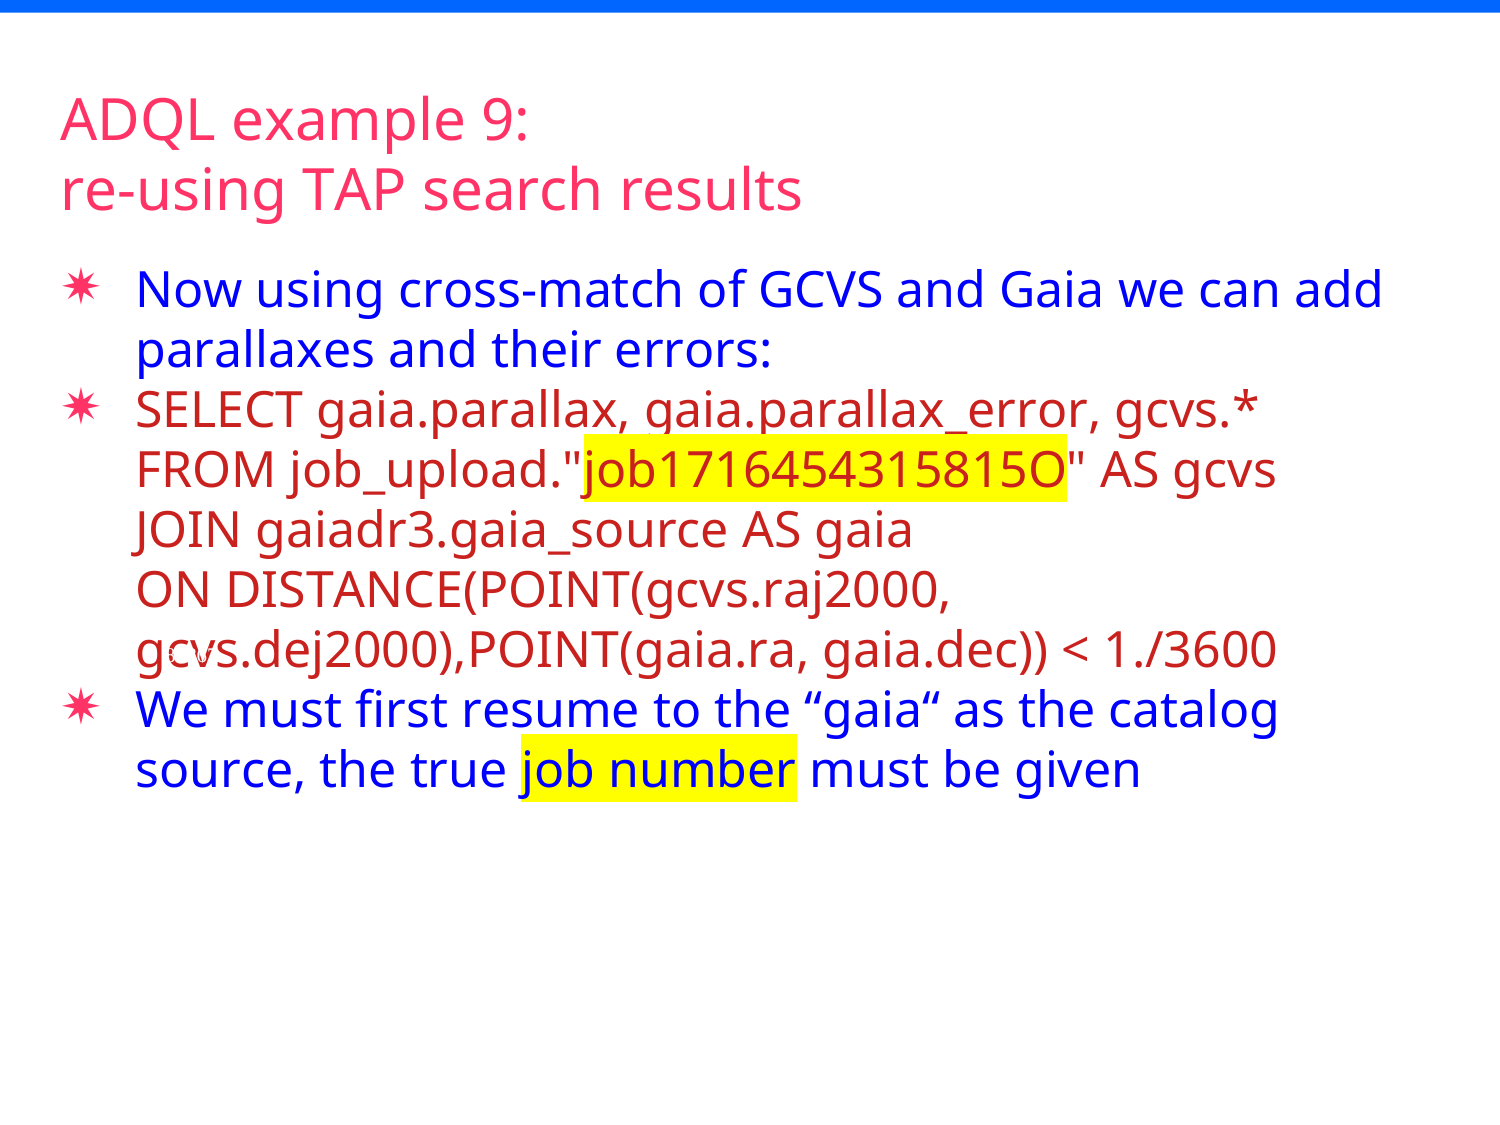

ADQL example 9:
re-using TAP search results
Now using cross-match of GCVS and Gaia we can add parallaxes and their errors:
SELECT gaia.parallax, gaia.parallax_error, gcvs.*
FROM job_upload."job1716454315815O" AS gcvs
JOIN gaiadr3.gaia_source AS gaia
ON DISTANCE(POINT(gcvs.raj2000, gcvs.dej2000),POINT(gaia.ra, gaia.dec)) < 1./3600
We must first resume to the “gaia“ as the catalog source, the true job number must be given
81867
34